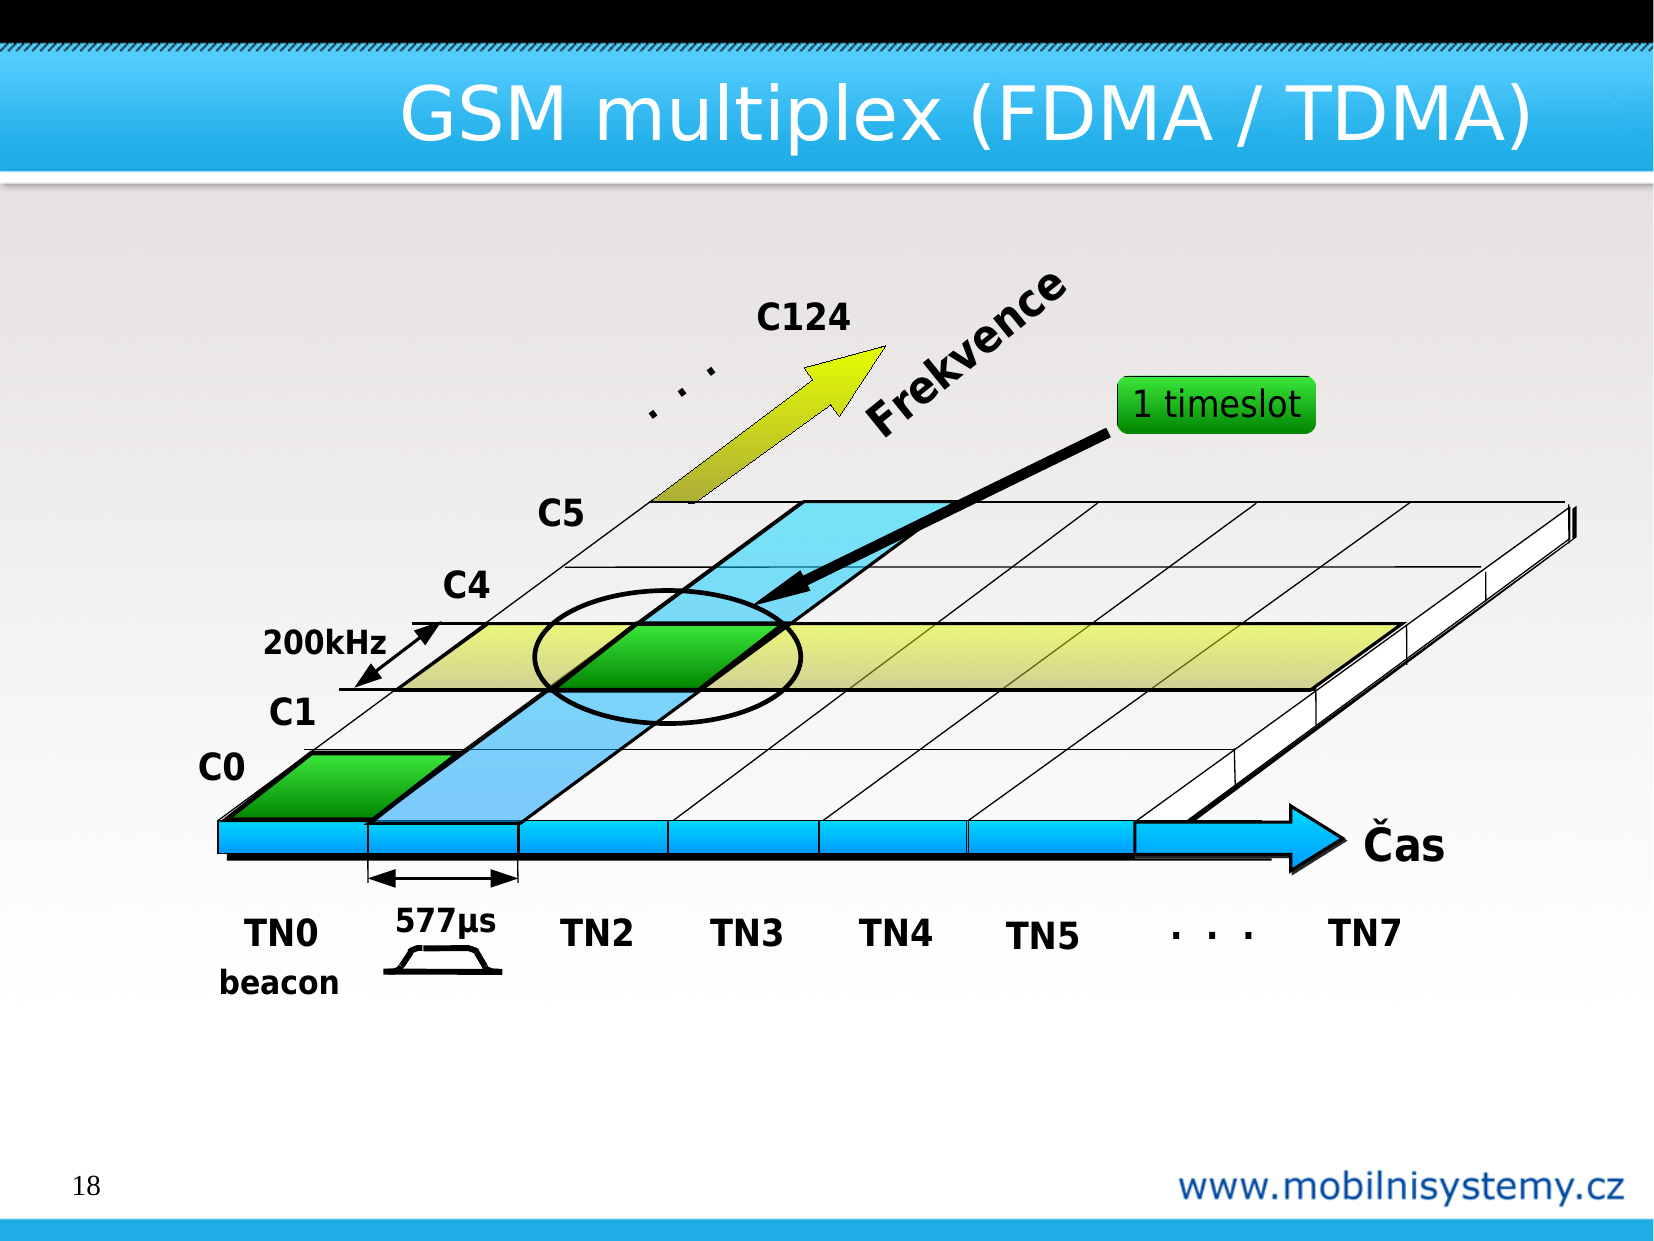

# GSM multiplex (FDMA / TDMA)
C124
Frekvence
. . .
1 timeslot
C5
C4
200kHz
C1
C0
Čas
. . .
577µs
TN0
TN2
TN3
TN4
TN7
TN5
beacon
18